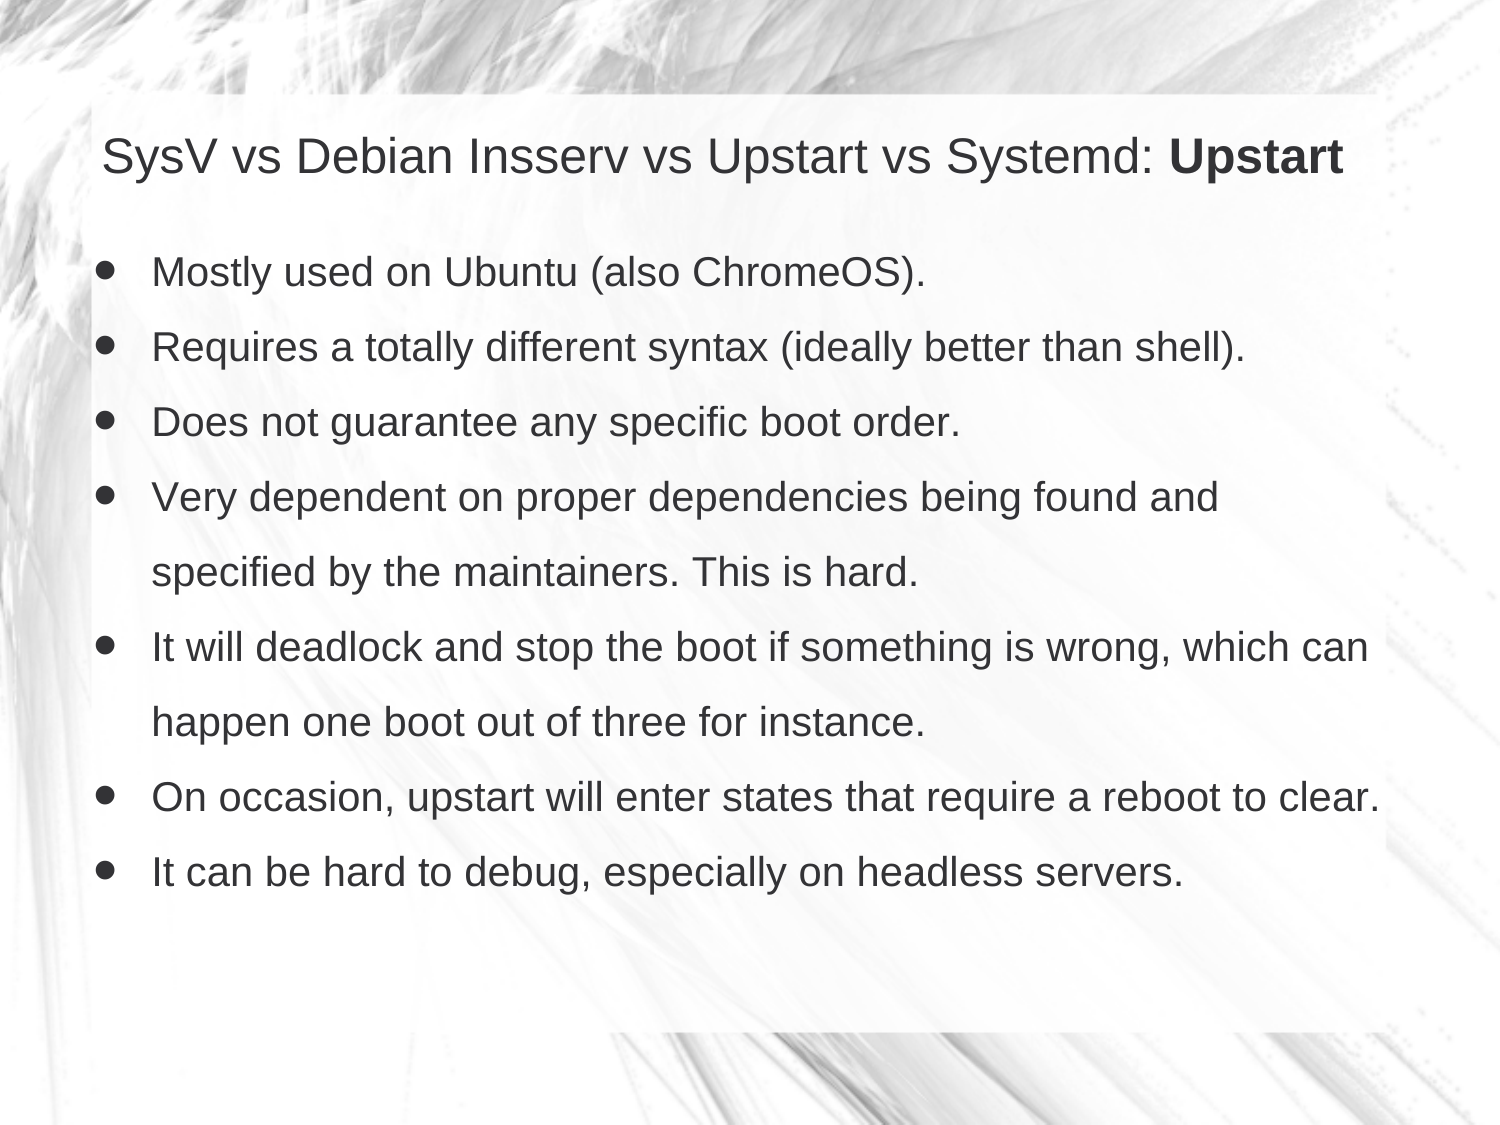

# SysV vs Debian Insserv vs Upstart vs Systemd: Upstart
Mostly used on Ubuntu (also ChromeOS).
Requires a totally different syntax (ideally better than shell).
Does not guarantee any specific boot order.
Very dependent on proper dependencies being found and specified by the maintainers. This is hard.
It will deadlock and stop the boot if something is wrong, which can happen one boot out of three for instance.
On occasion, upstart will enter states that require a reboot to clear.
It can be hard to debug, especially on headless servers.